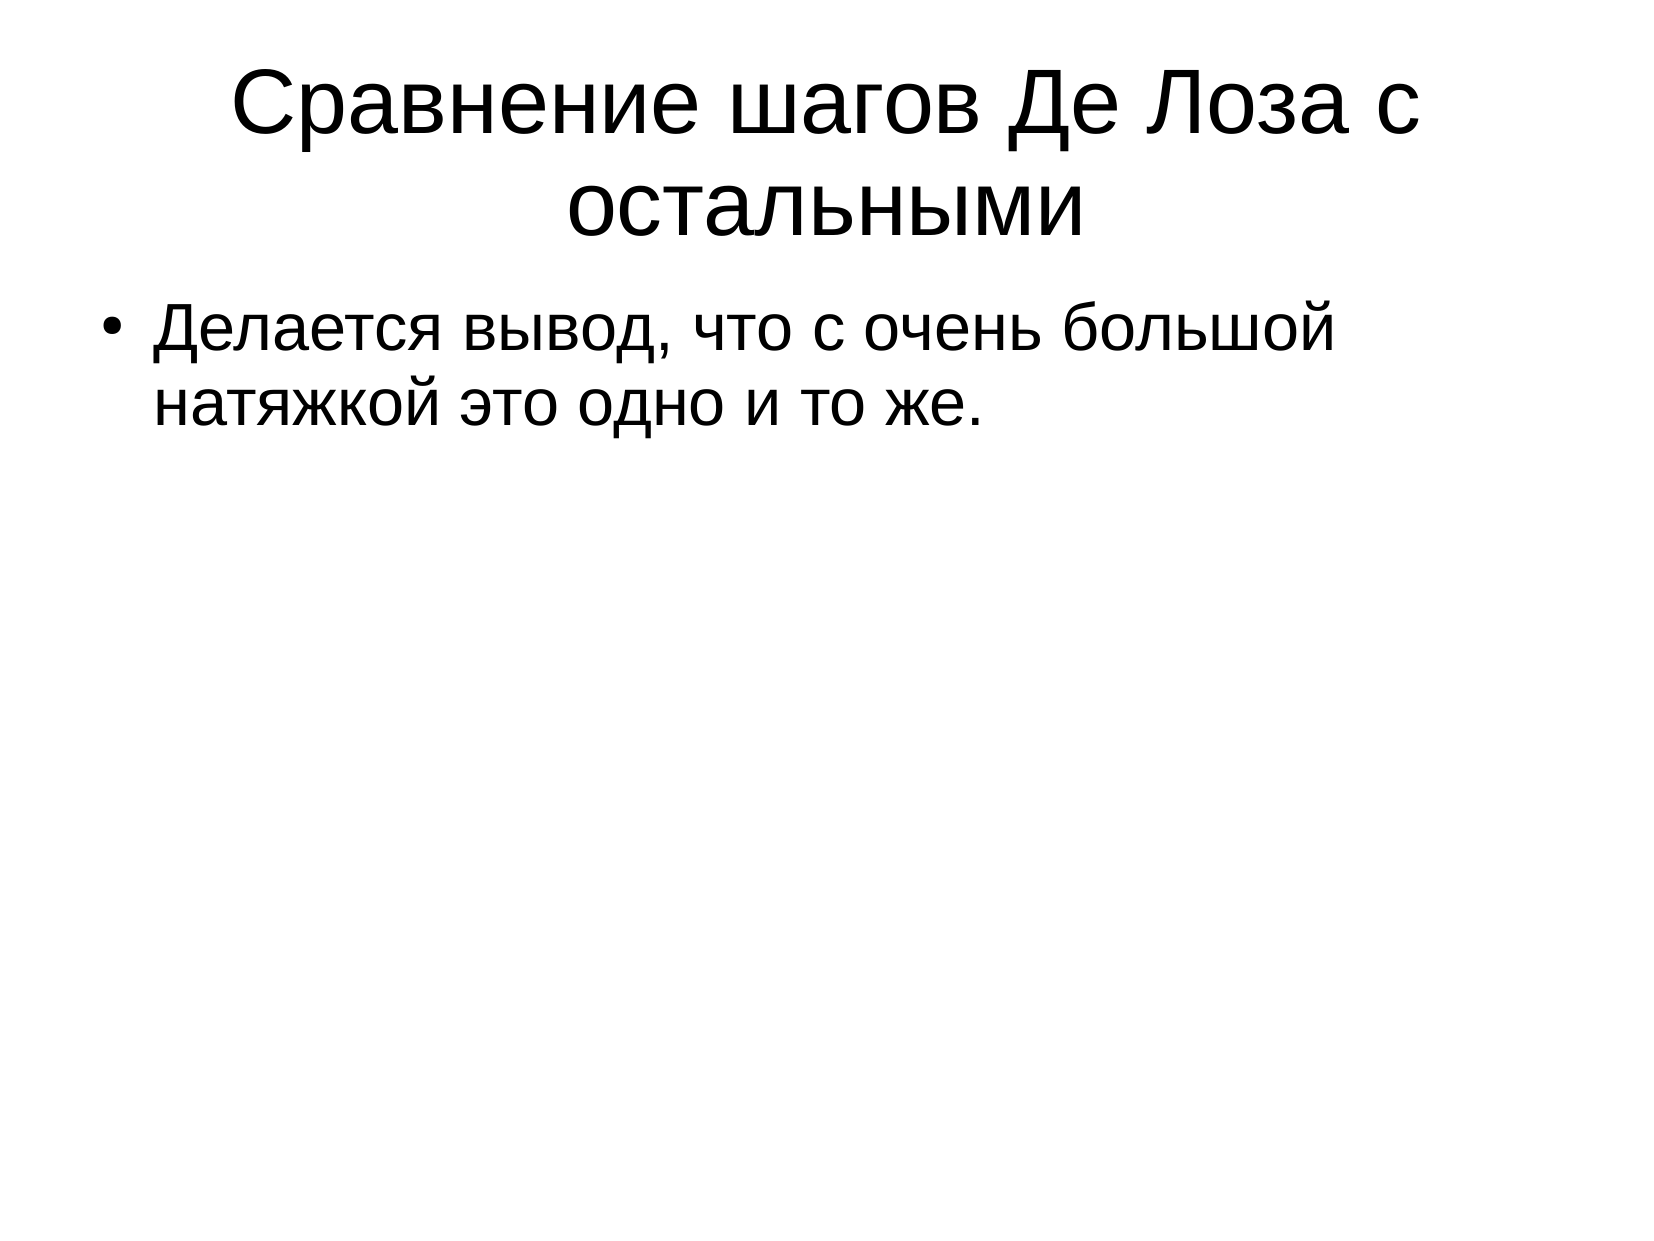

# Сравнение шагов Де Лоза с остальными
Делается вывод, что с очень большой натяжкой это одно и то же.